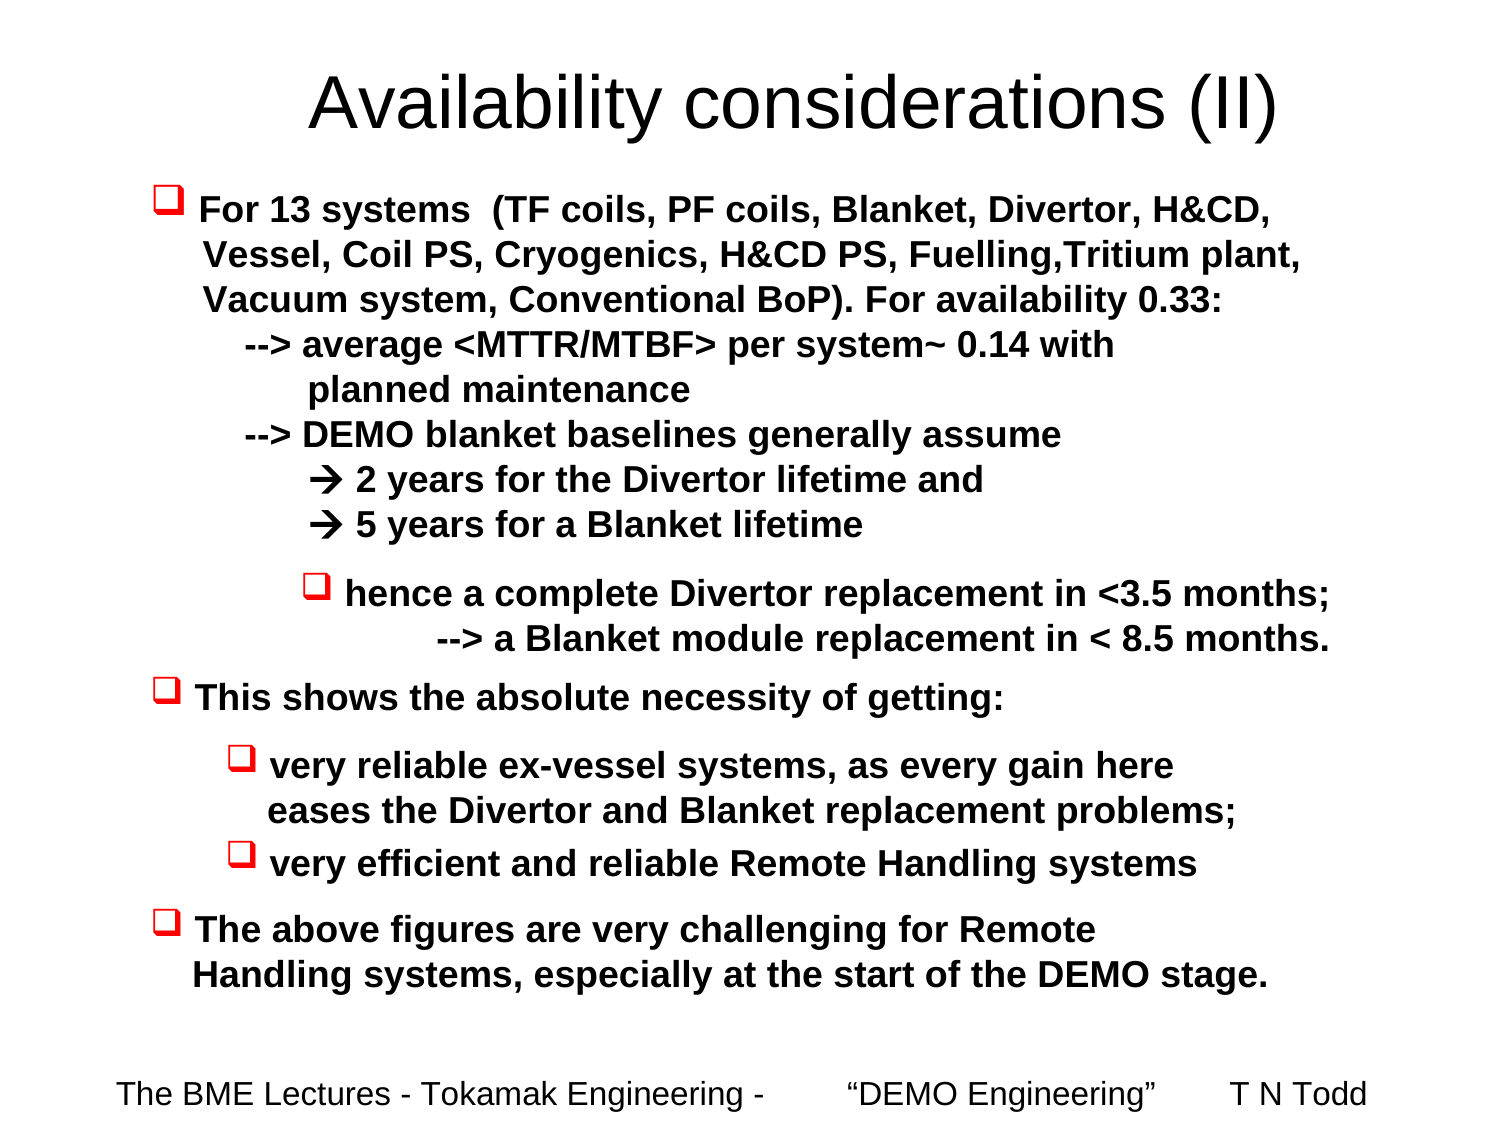

Availability considerations (II)
 For 13 systems (TF coils, PF coils, Blanket, Divertor, H&CD,
 Vessel, Coil PS, Cryogenics, H&CD PS, Fuelling,Tritium plant,
 Vacuum system, Conventional BoP). For availability 0.33:
 --> average <MTTR/MTBF> per system~ 0.14 with
 planned maintenance
 --> DEMO blanket baselines generally assume
  2 years for the Divertor lifetime and
  5 years for a Blanket lifetime
 hence a complete Divertor replacement in <3.5 months;
 --> a Blanket module replacement in < 8.5 months.
 This shows the absolute necessity of getting:
 very reliable ex-vessel systems, as every gain here
 eases the Divertor and Blanket replacement problems;
 very efficient and reliable Remote Handling systems
 The above figures are very challenging for Remote
 Handling systems, especially at the start of the DEMO stage.